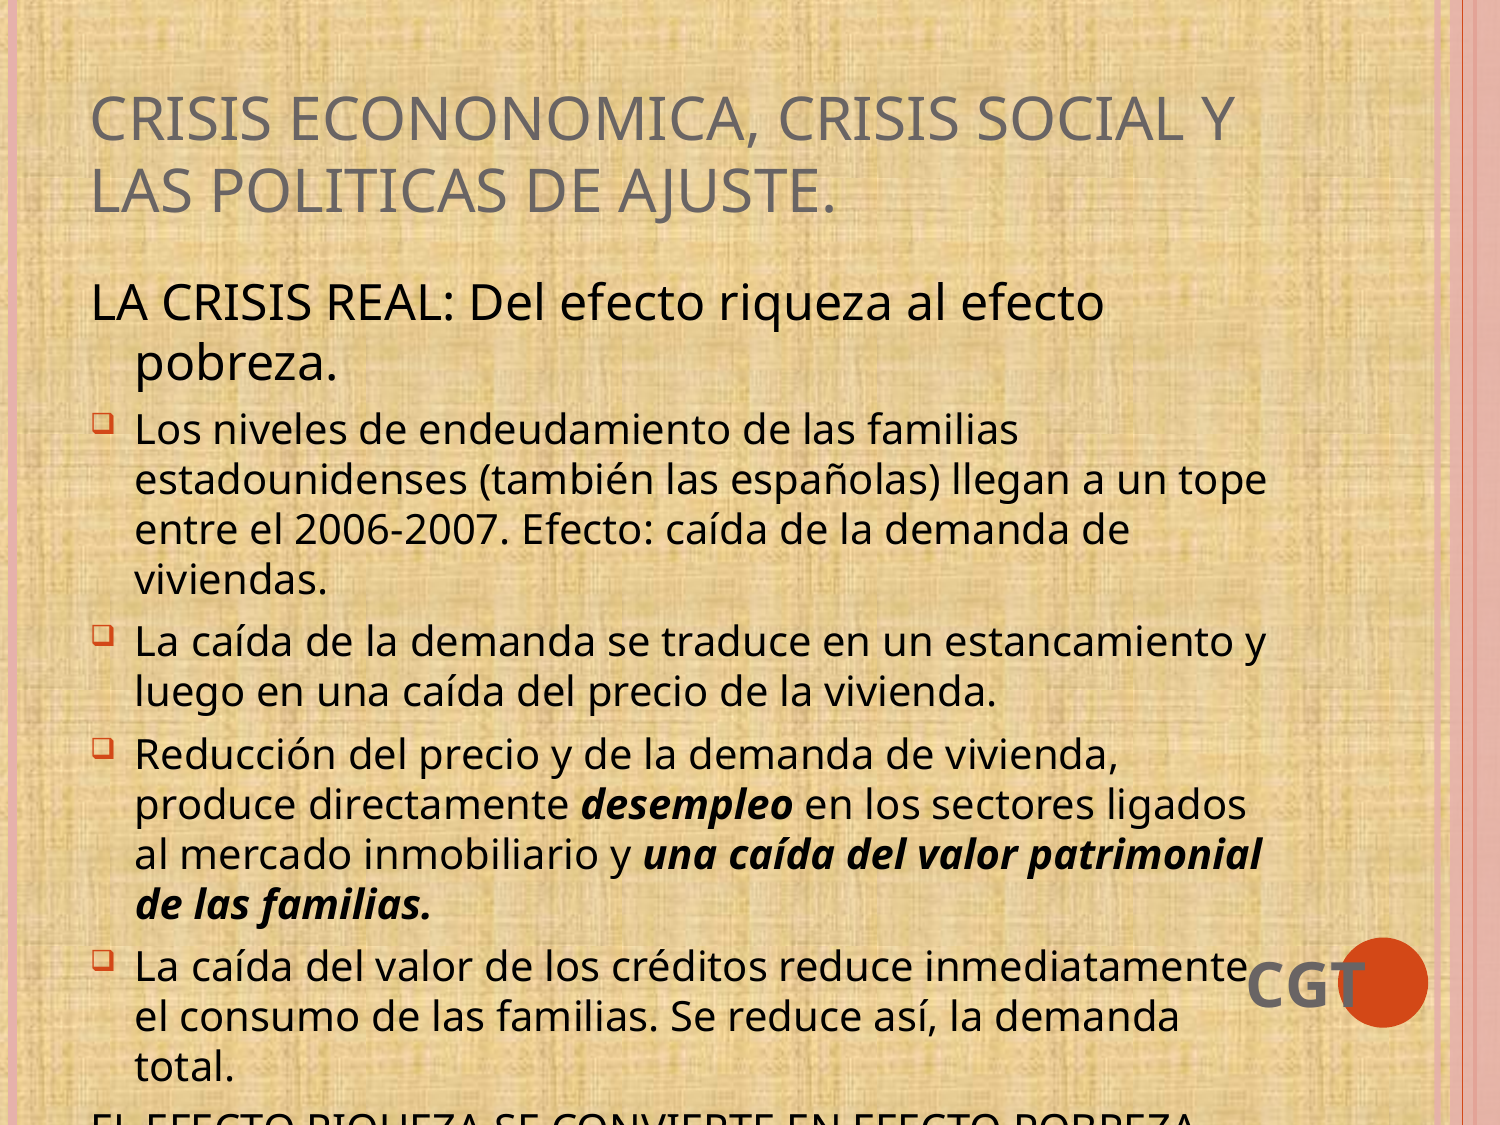

# CRISIS ECONONOMICA, CRISIS SOCIAL Y LAS POLITICAS DE AJUSTE.
LA CRISIS REAL: Del efecto riqueza al efecto pobreza.
Los niveles de endeudamiento de las familias estadounidenses (también las españolas) llegan a un tope entre el 2006-2007. Efecto: caída de la demanda de viviendas.
La caída de la demanda se traduce en un estancamiento y luego en una caída del precio de la vivienda.
Reducción del precio y de la demanda de vivienda, produce directamente desempleo en los sectores ligados al mercado inmobiliario y una caída del valor patrimonial de las familias.
La caída del valor de los créditos reduce inmediatamente el consumo de las familias. Se reduce así, la demanda total.
EL EFECTO RIQUEZA SE CONVIERTE EN EFECTO POBREZA
CGT